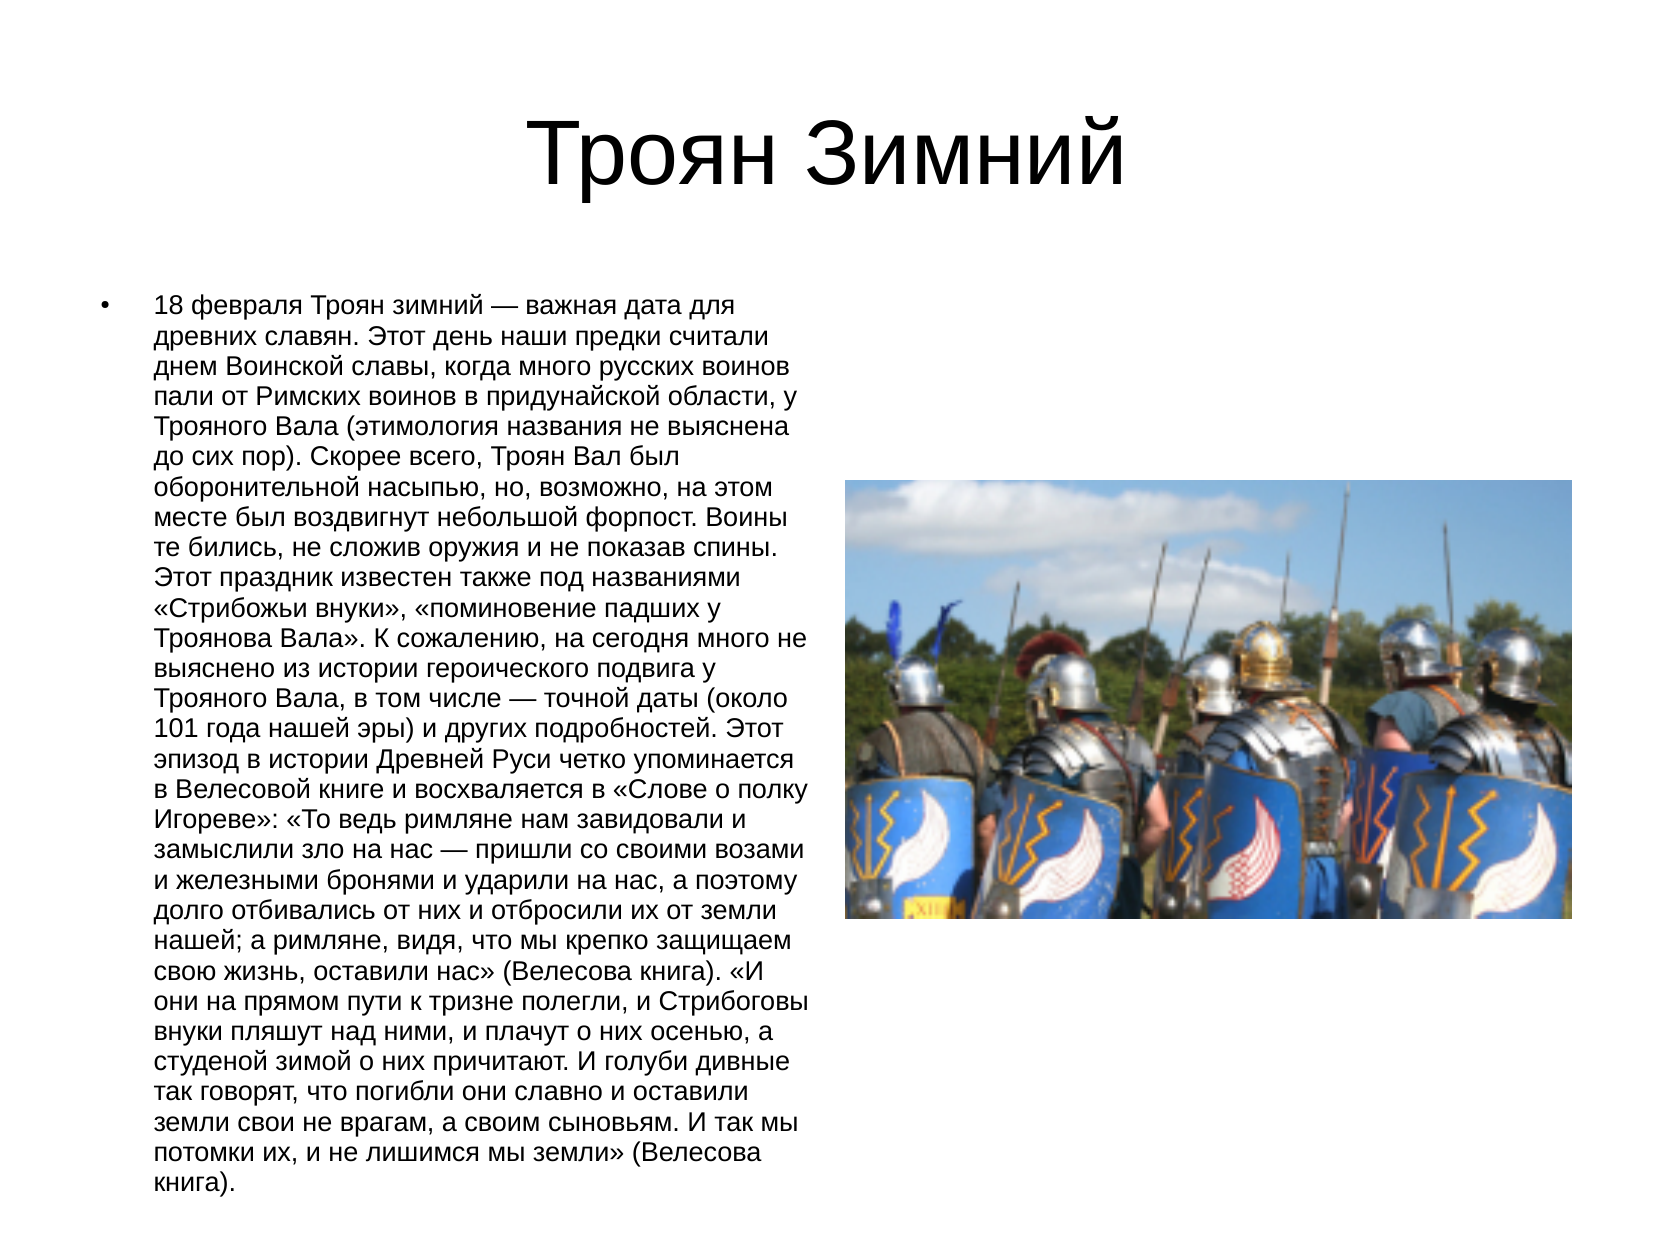

# Троян Зимний
18 февраля Троян зимний — важная дата для древних славян. Этот день наши предки считали днем Воинской славы, когда много русских воинов пали от Римских воинов в придунайской области, у Трояного Вала (этимология названия не выяснена до сих пор). Скорее всего, Троян Вал был оборонительной насыпью, но, возможно, на этом месте был воздвигнут небольшой форпост. Воины те бились, не сложив оружия и не показав спины. Этот праздник известен также под названиями «Стрибожьи внуки», «поминовение падших у Троянова Вала». К сожалению, на сегодня много не выяснено из истории героического подвига у Трояного Вала, в том числе — точной даты (около 101 года нашей эры) и других подробностей. Этот эпизод в истории Древней Руси четко упоминается в Велесовой книге и восхваляется в «Слове о полку Игореве»: «То ведь римляне нам завидовали и замыслили зло на нас — пришли со своими возами и железными бронями и ударили на нас, а поэтому долго отбивались от них и отбросили их от земли нашей; а римляне, видя, что мы крепко защищаем свою жизнь, оставили нас» (Велесова книга). «И они на прямом пути к тризне полегли, и Стрибоговы внуки пляшут над ними, и плачут о них осенью, а студеной зимой о них причитают. И голуби дивные так говорят, что погибли они славно и оставили земли свои не врагам, а своим сыновьям. И так мы потомки их, и не лишимся мы земли» (Велесова книга).